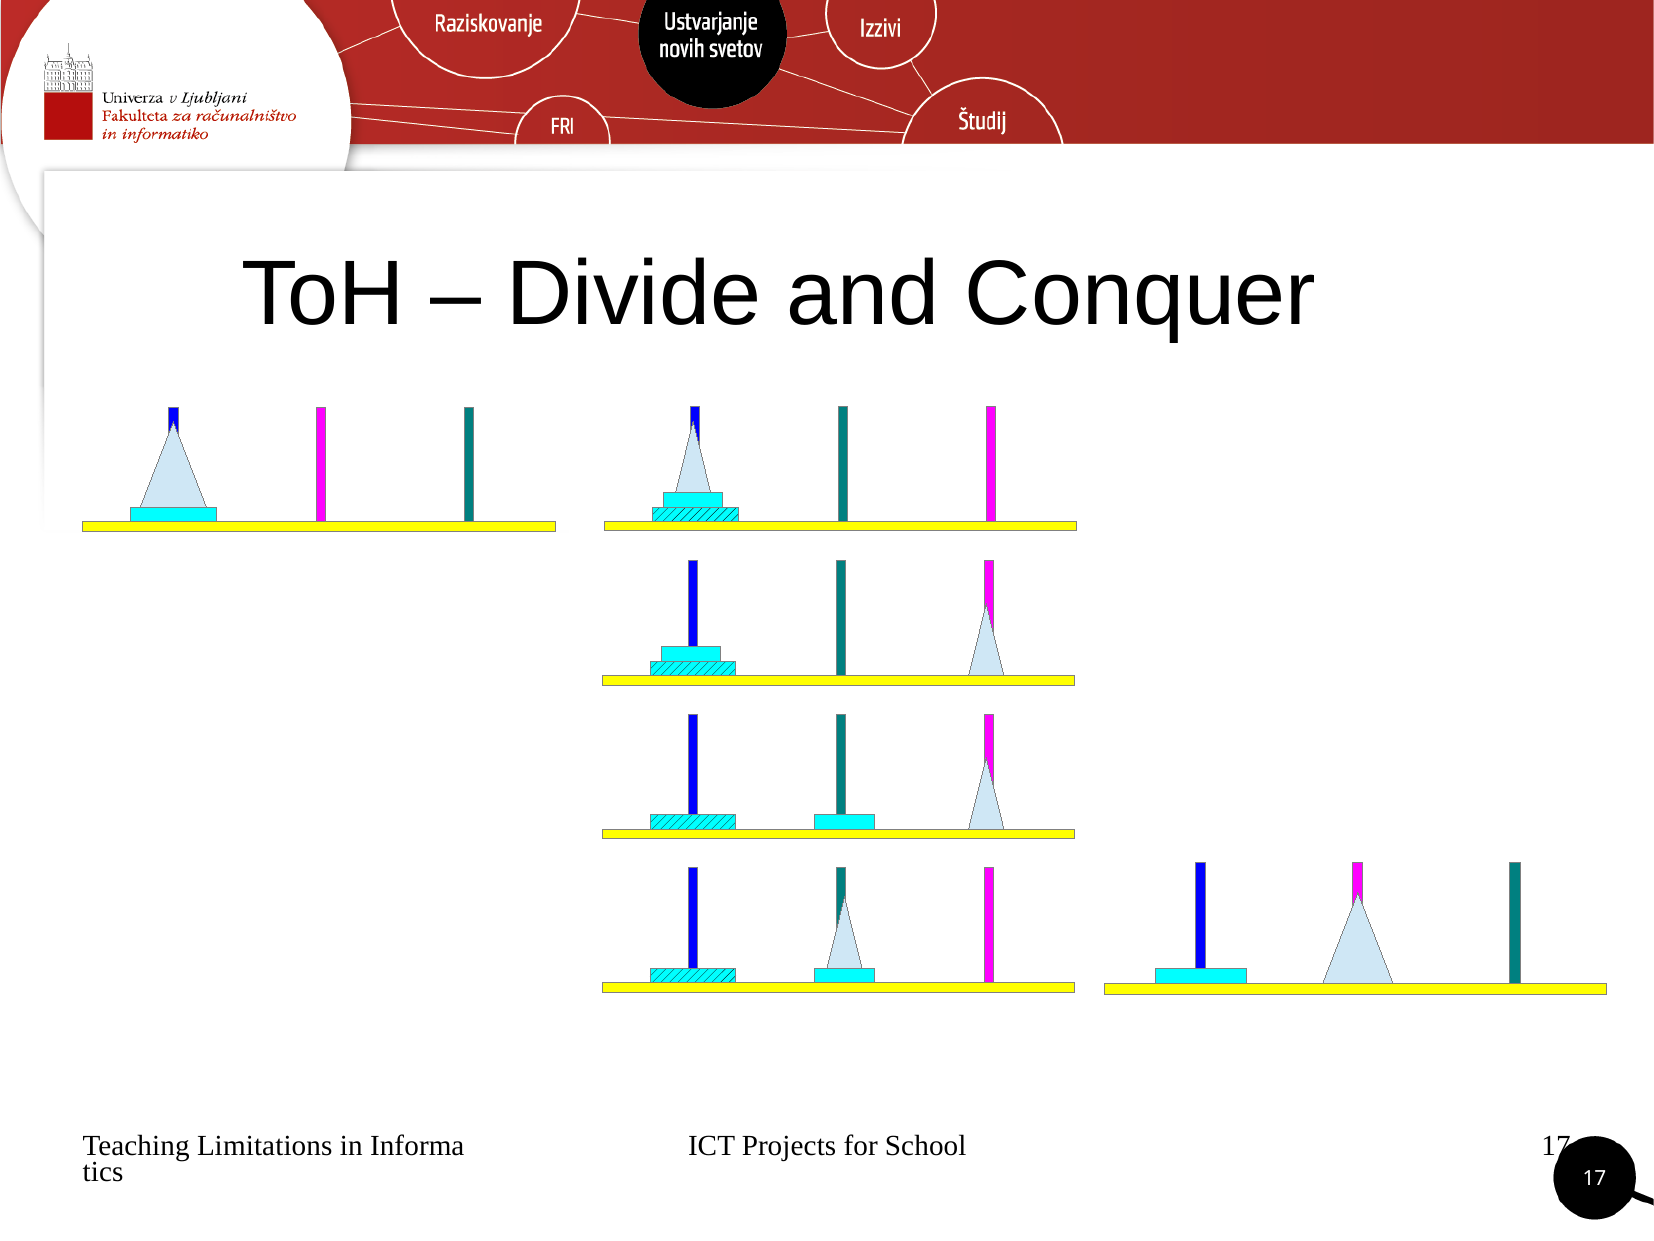

# ToH – Divide and Conquer
Teaching Limitations in Informatics
ICT Projects for School
17